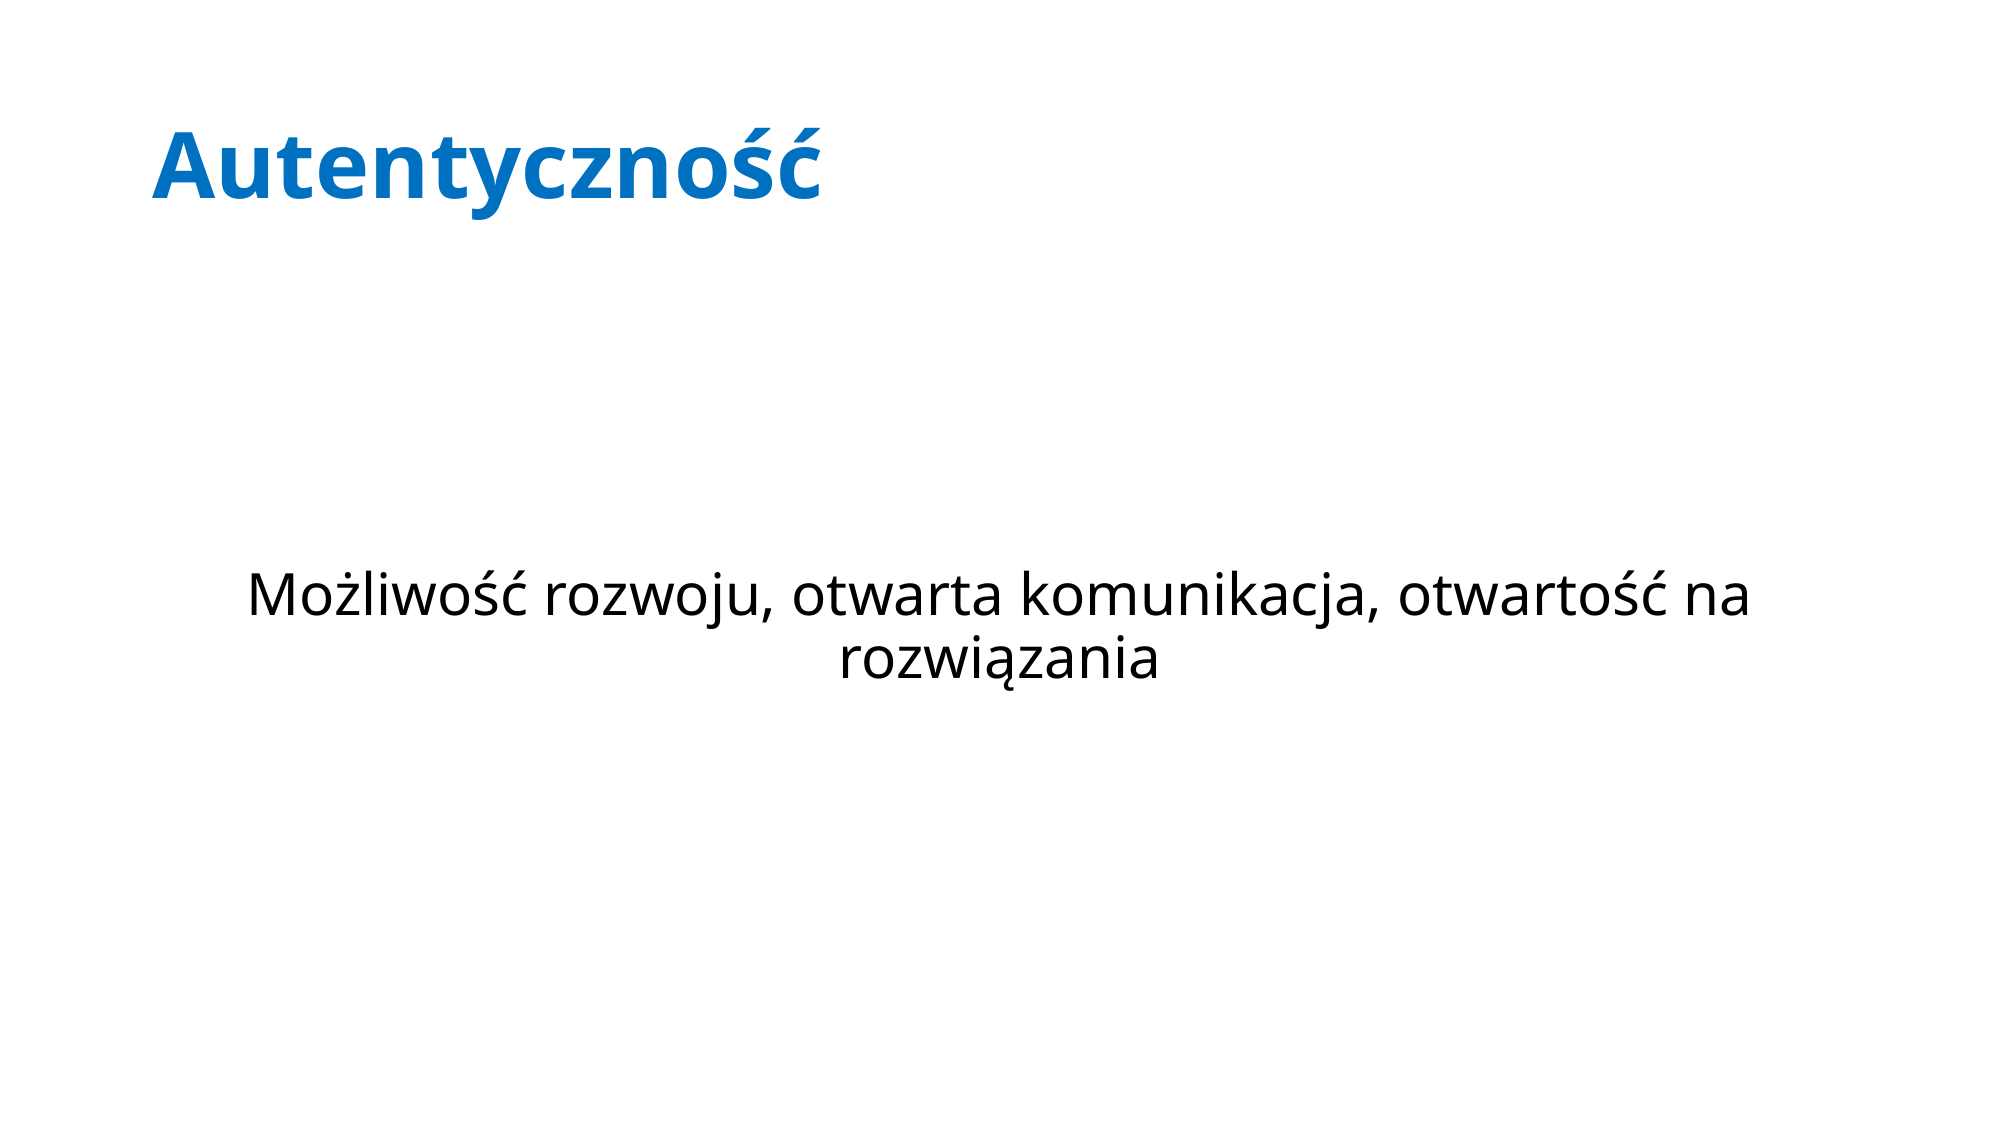

# Autentyczność
Możliwość rozwoju, otwarta komunikacja, otwartość na rozwiązania